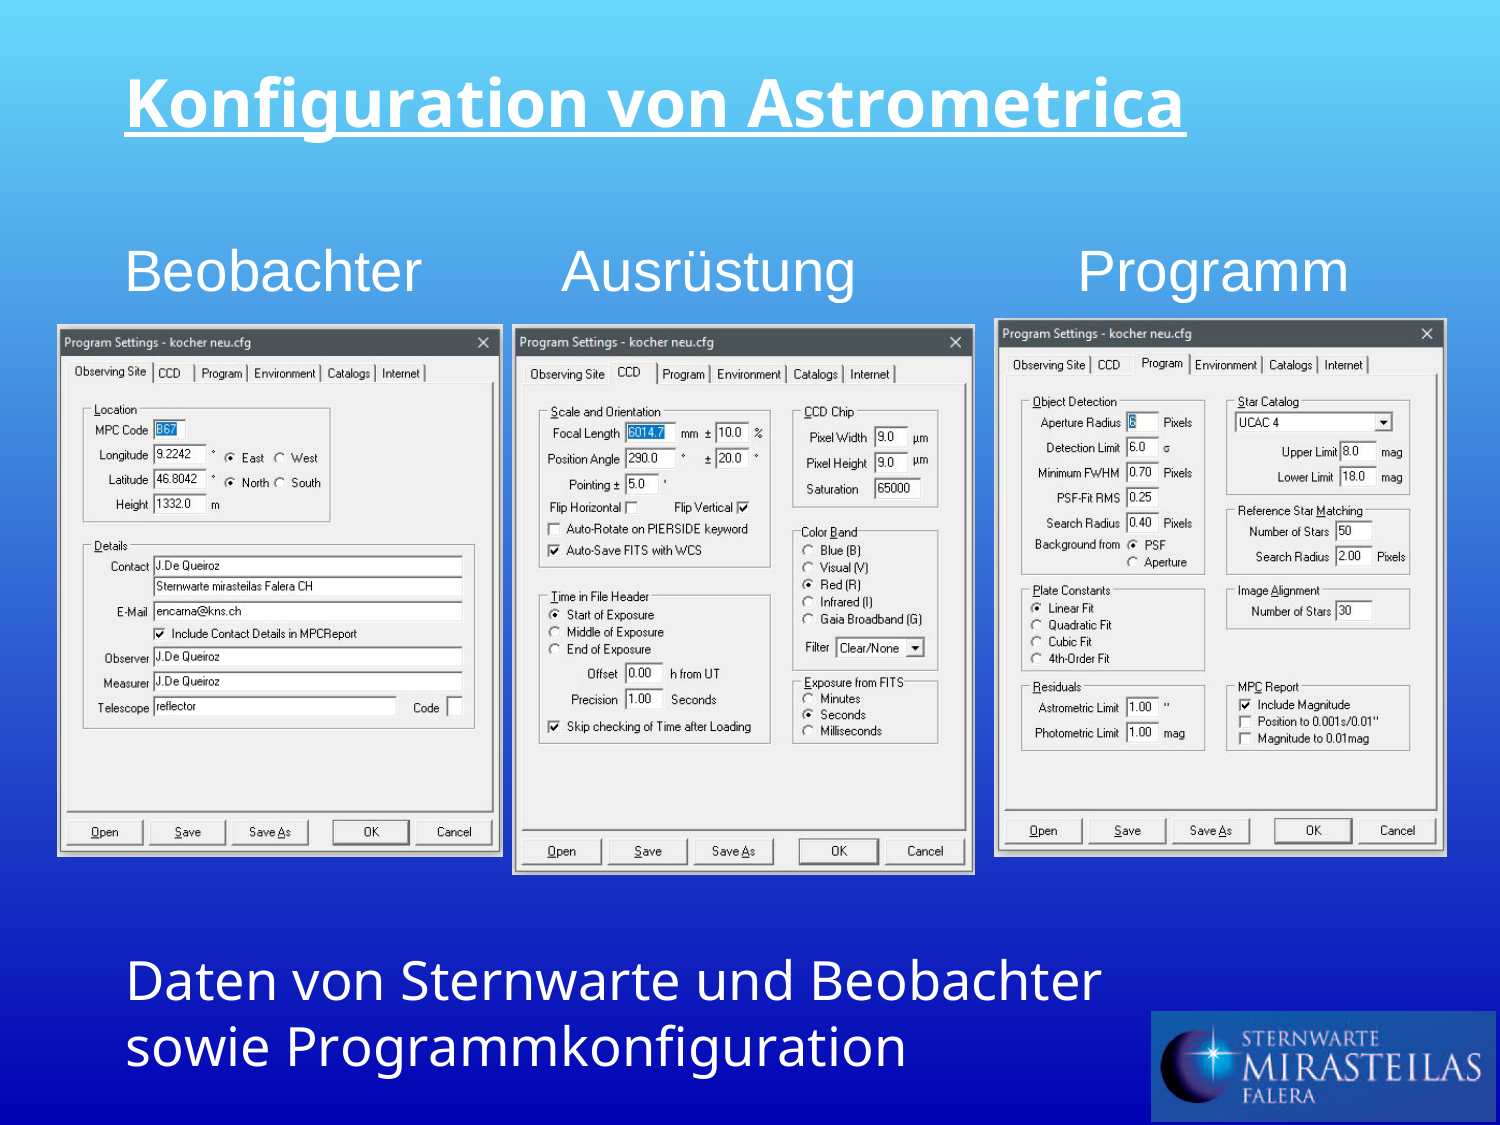

Konfiguration von Astrometrica
Beobachter		Ausrüstung			Programm
Daten von Sternwarte und Beobachter
sowie Programmkonfiguration